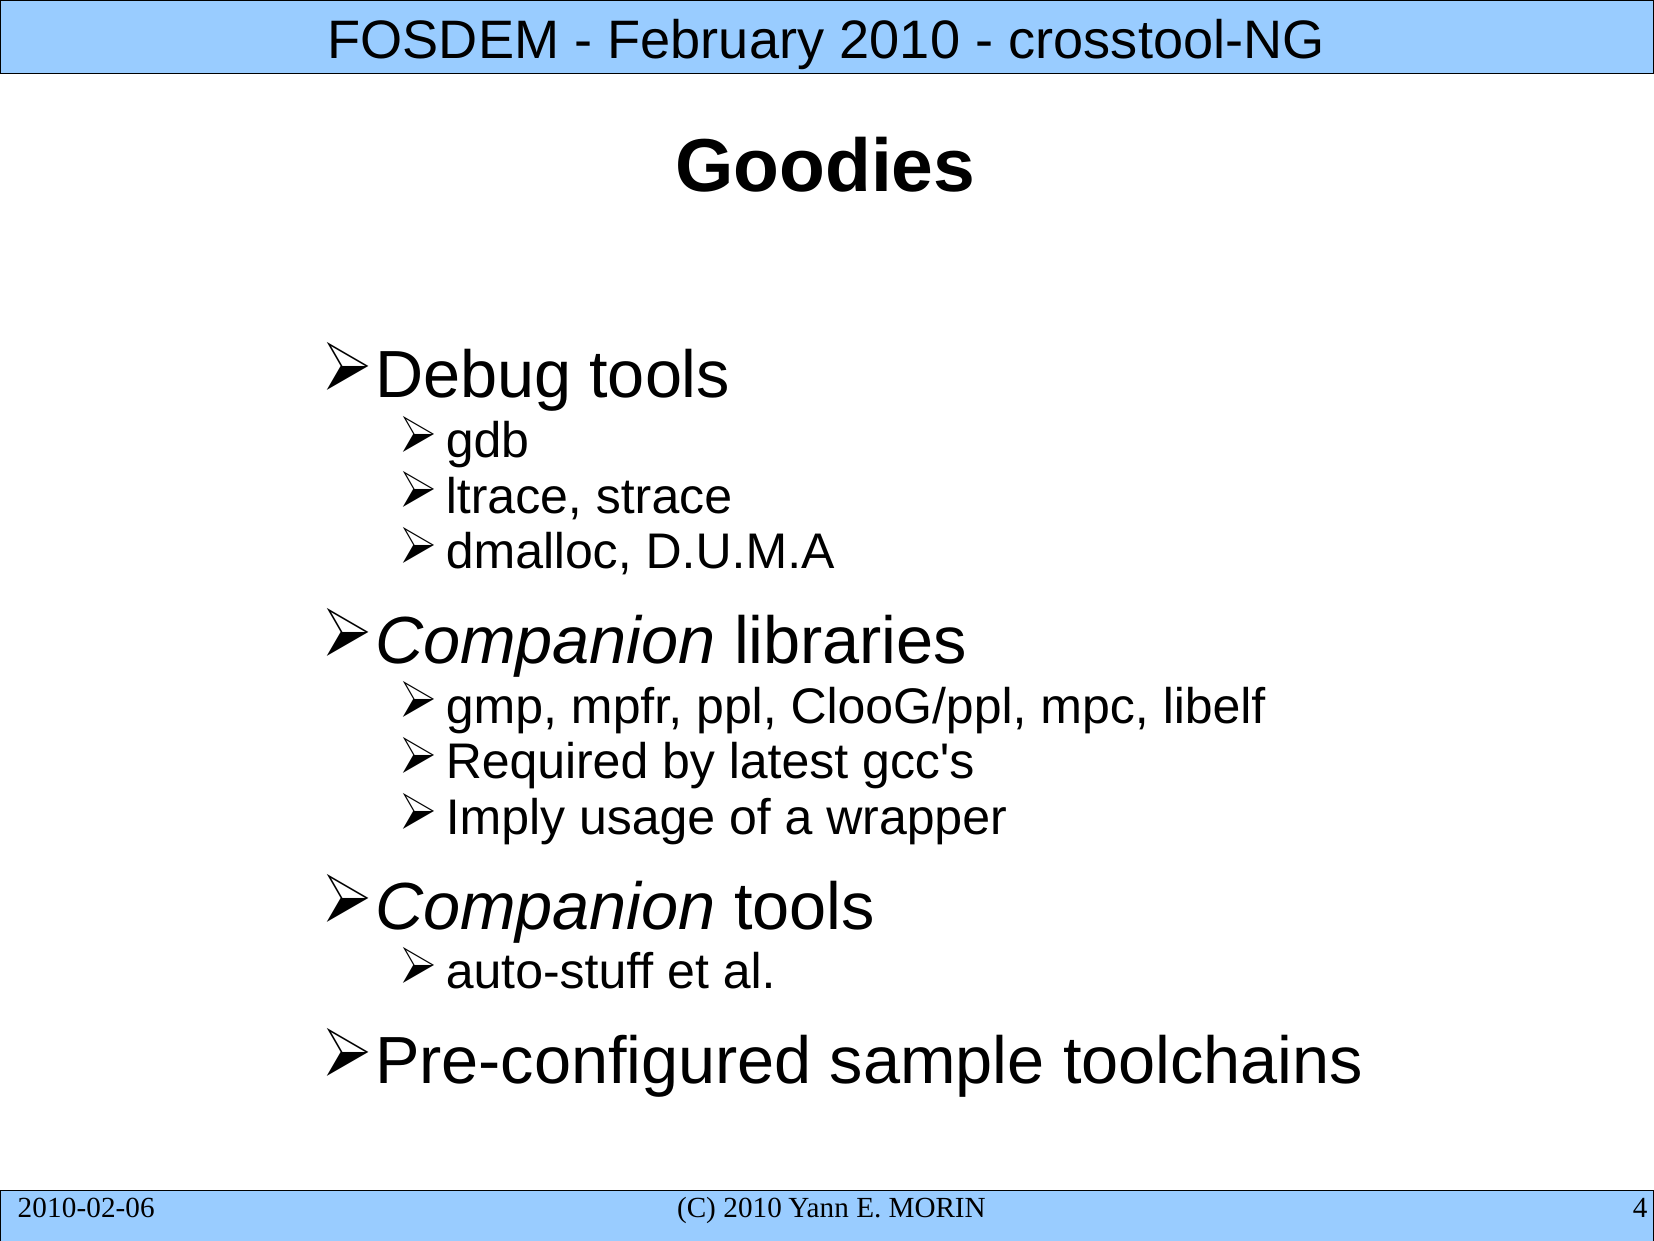

# FOSDEM - February 2010 - crosstool-NG
Goodies
Debug tools
gdb
ltrace, strace
dmalloc, D.U.M.A
Companion libraries
gmp, mpfr, ppl, ClooG/ppl, mpc, libelf
Required by latest gcc's
Imply usage of a wrapper
Companion tools
auto-stuff et al.
Pre-configured sample toolchains
2010-02-06
(C) 2010 Yann E. MORIN
4